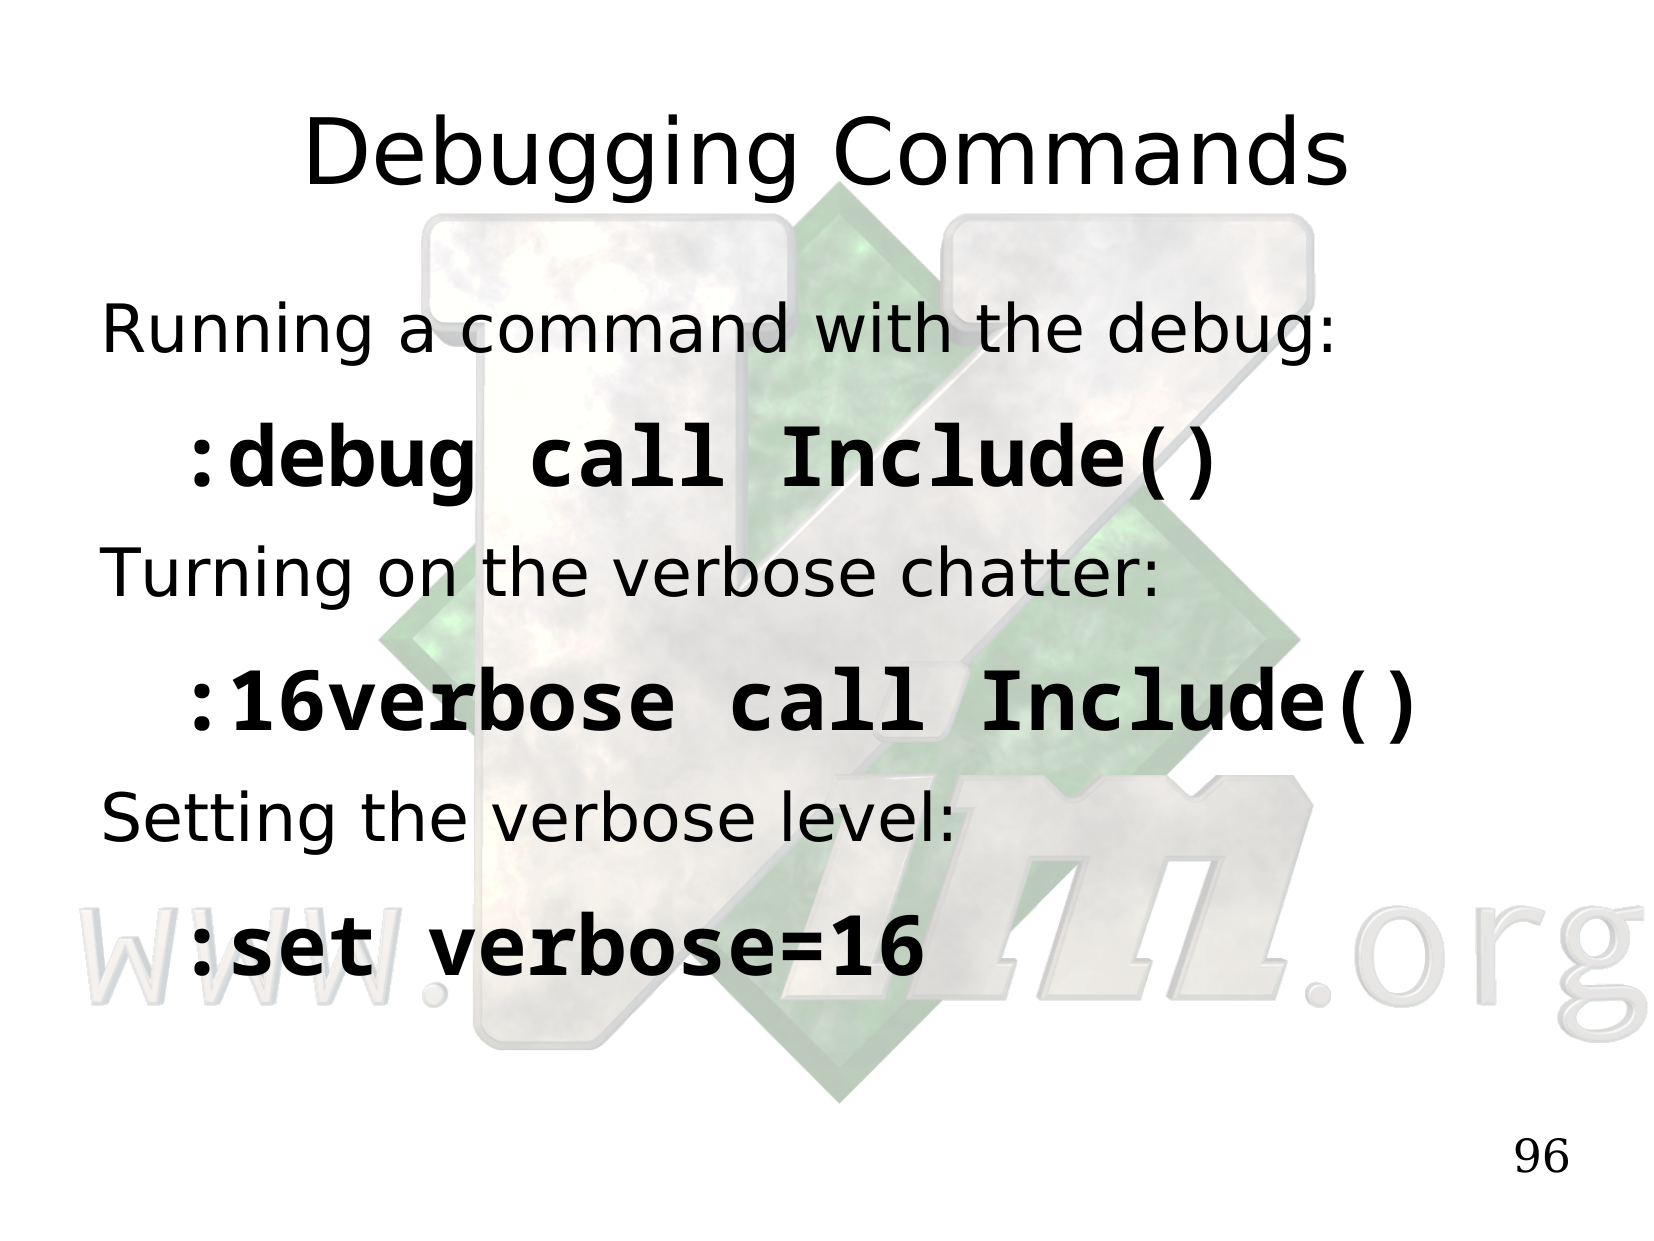

# Debugging Commands
Running a command with the debug:
:debug call Include()
Turning on the verbose chatter:
:16verbose call Include()
Setting the verbose level:
:set verbose=16
96